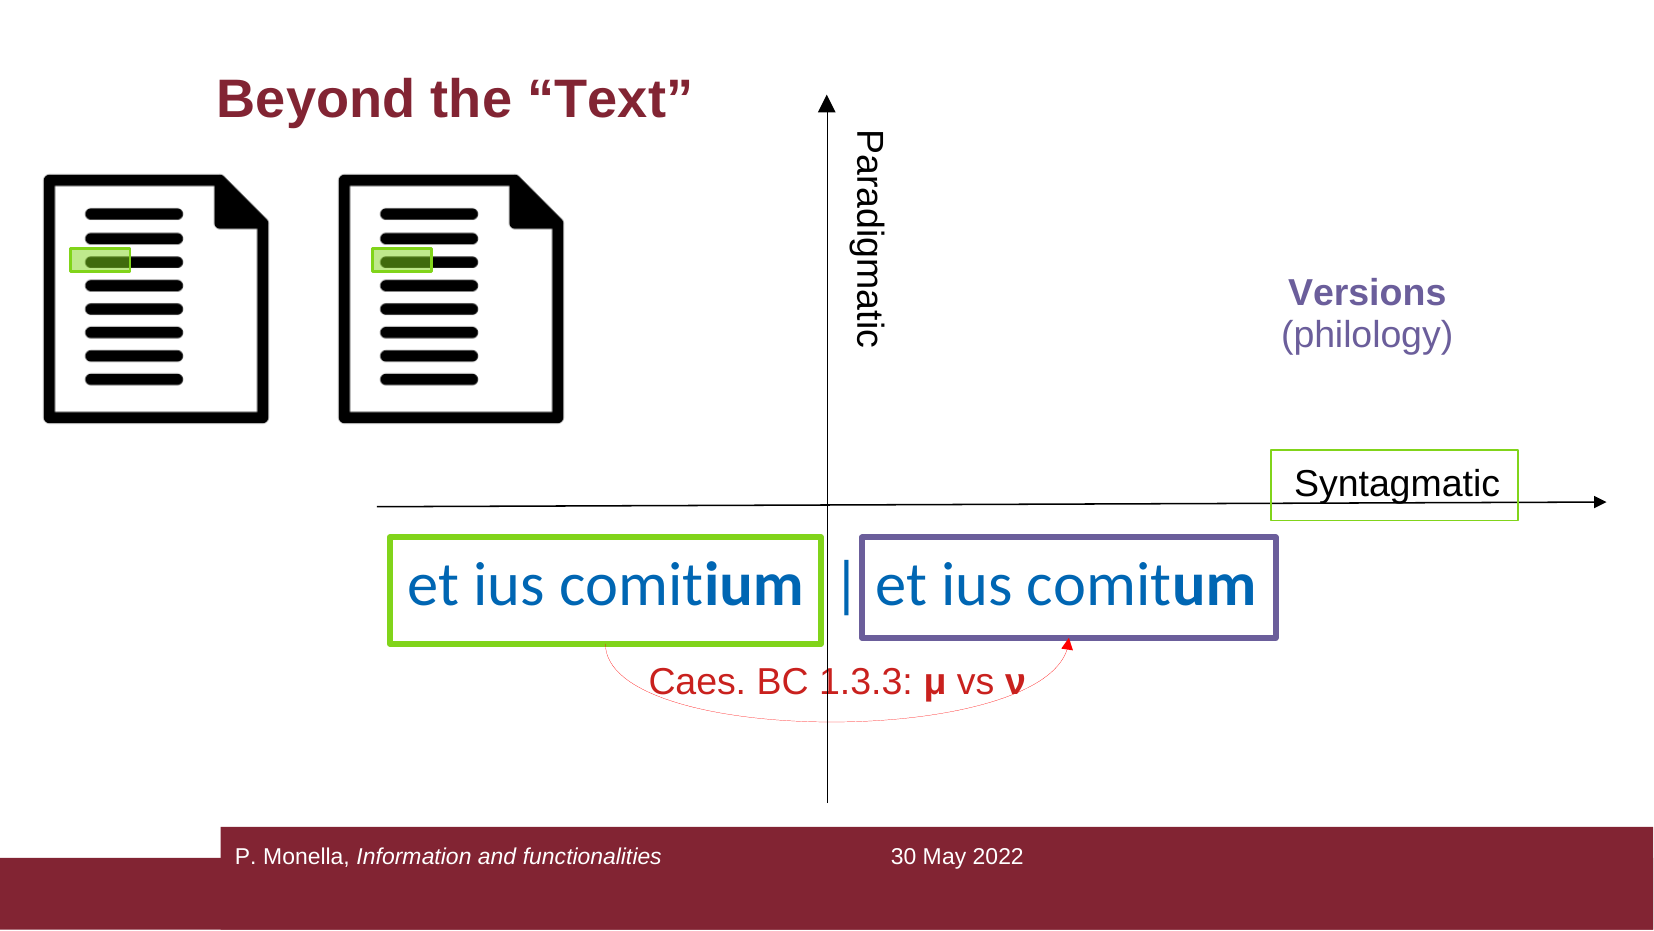

# Beyond the “Text”
Versions
(philology)
 Paradigmatic
											Syntagmatic
et ius comitium | et ius comitum